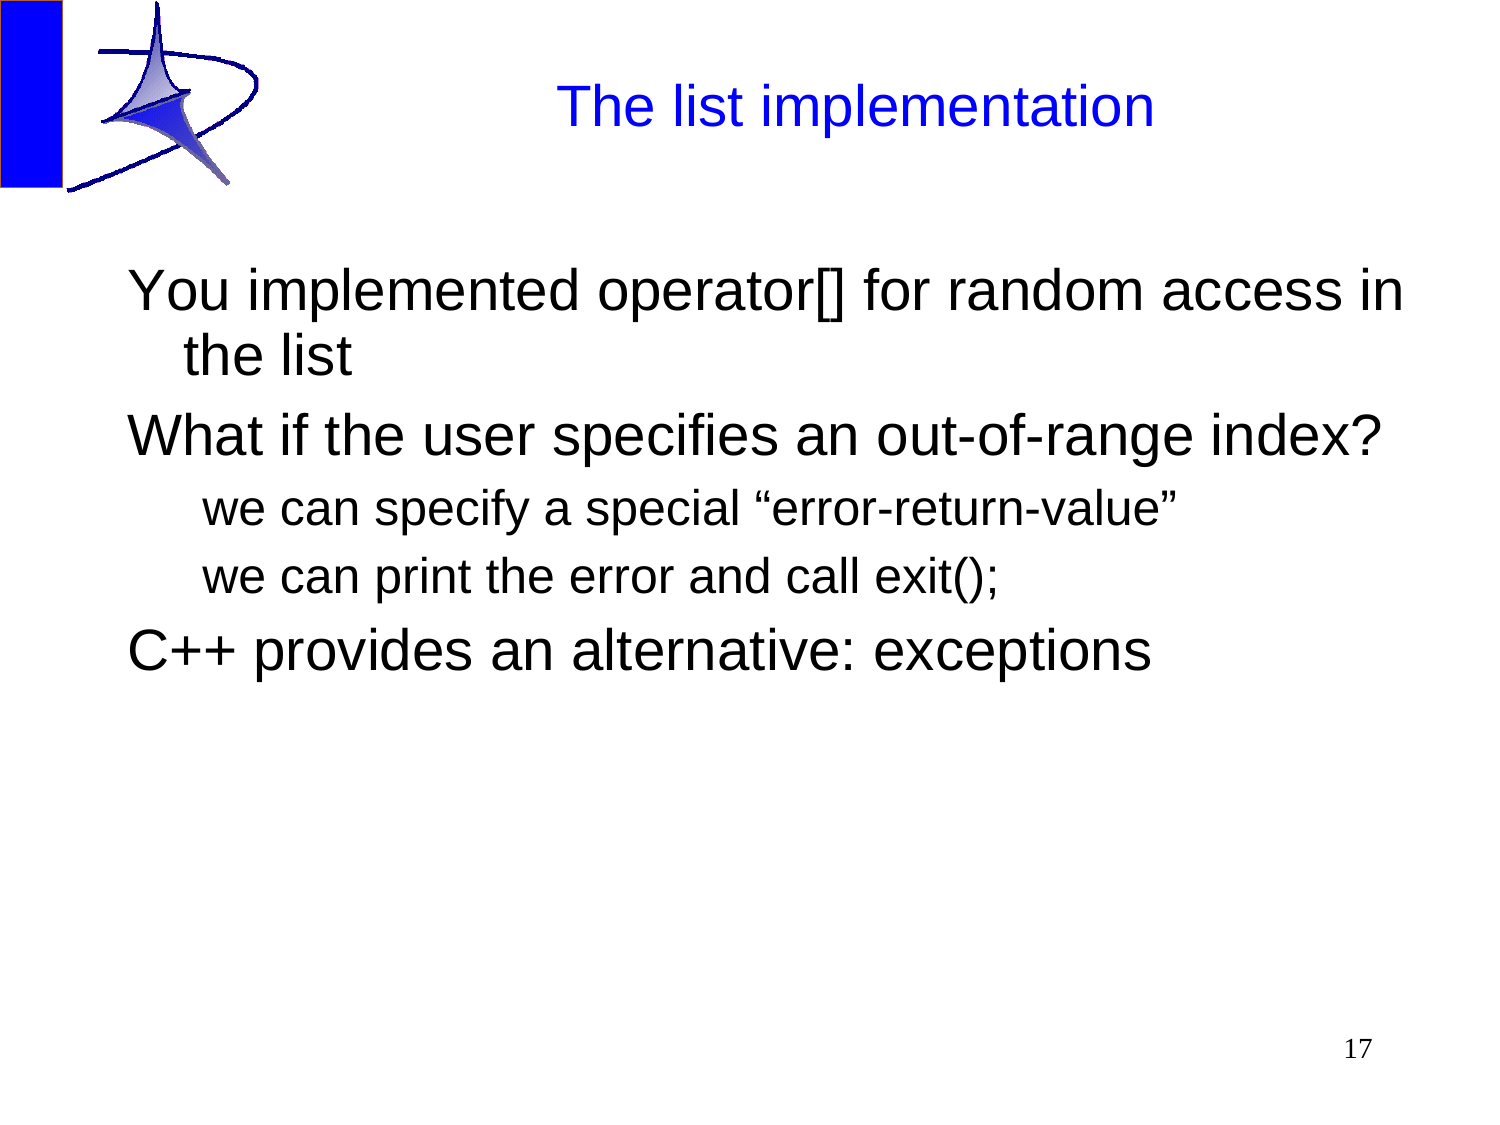

# The list implementation
You implemented operator[] for random access in the list
What if the user specifies an out-of-range index?
we can specify a special “error-return-value”
we can print the error and call exit();
C++ provides an alternative: exceptions
17